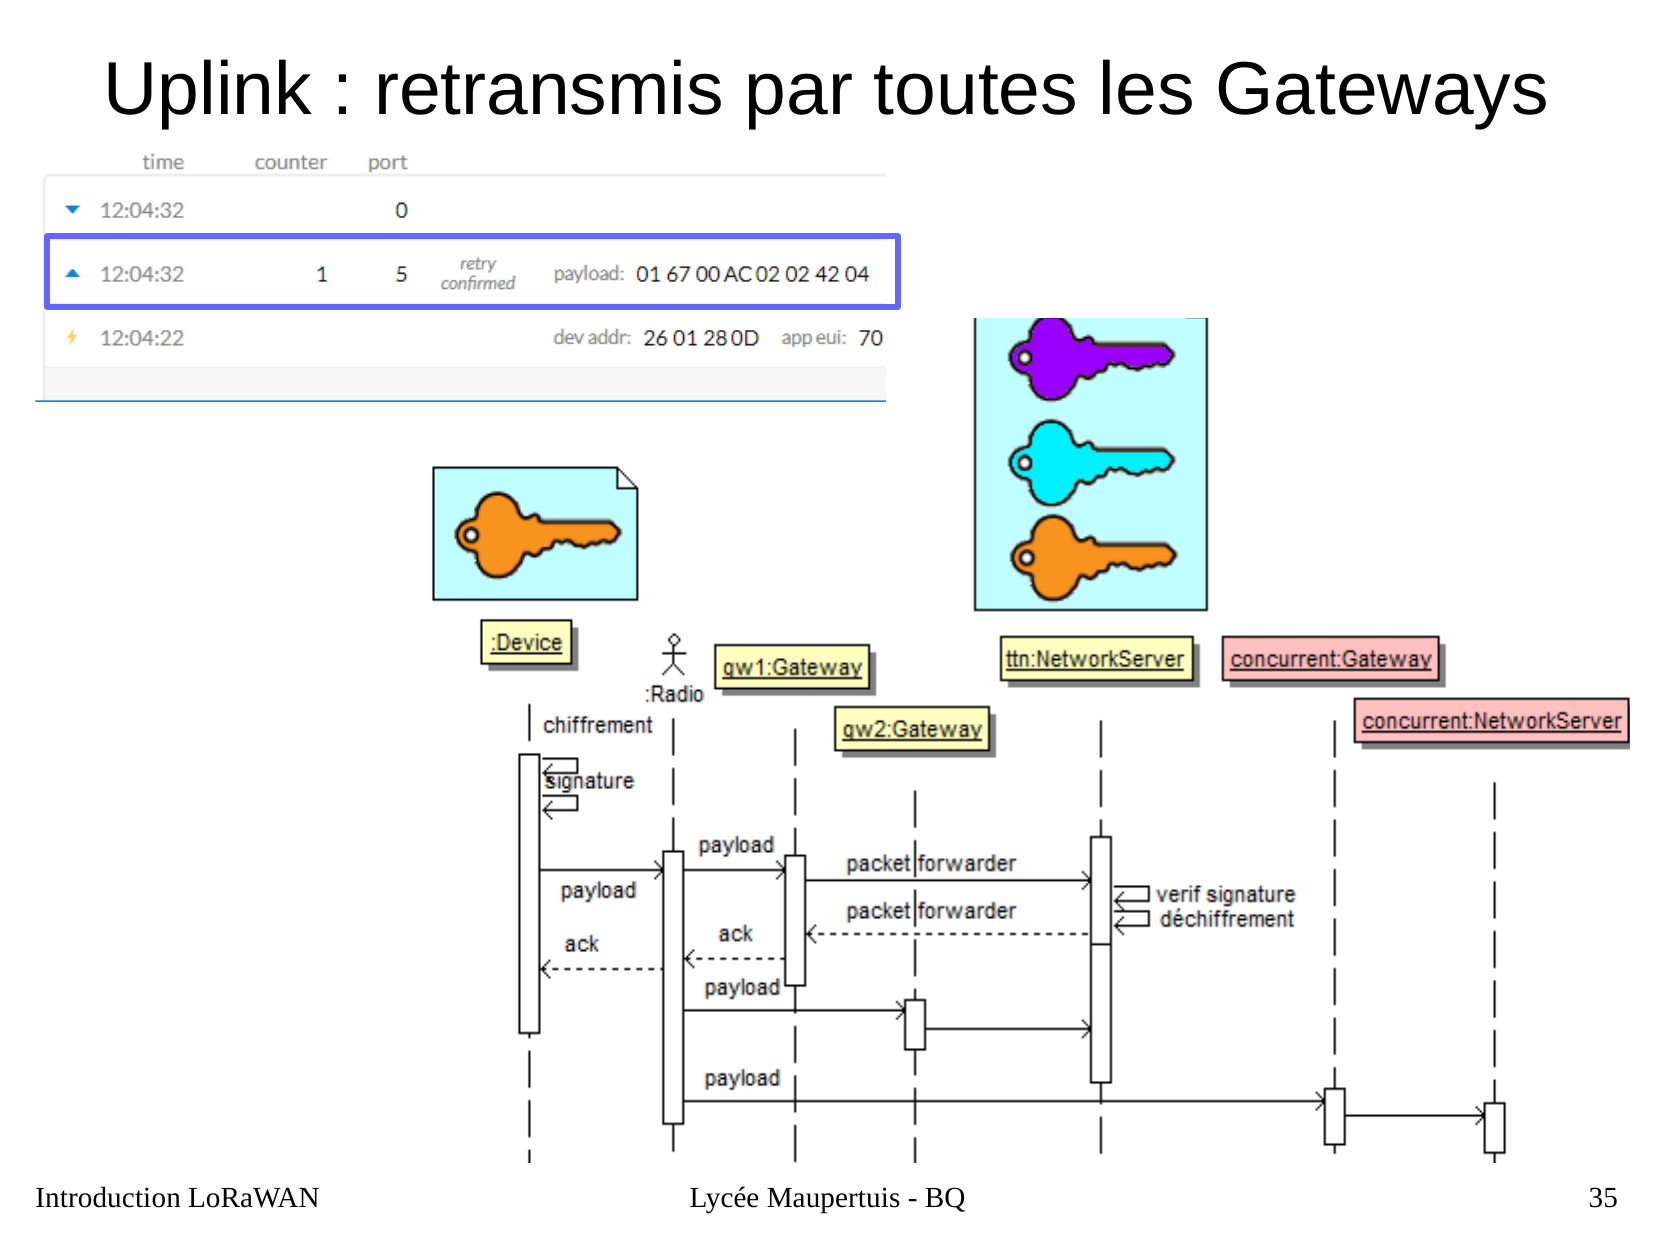

# Uplink : retransmis par toutes les Gateways
Introduction LoRaWAN
Lycée Maupertuis - BQ
35